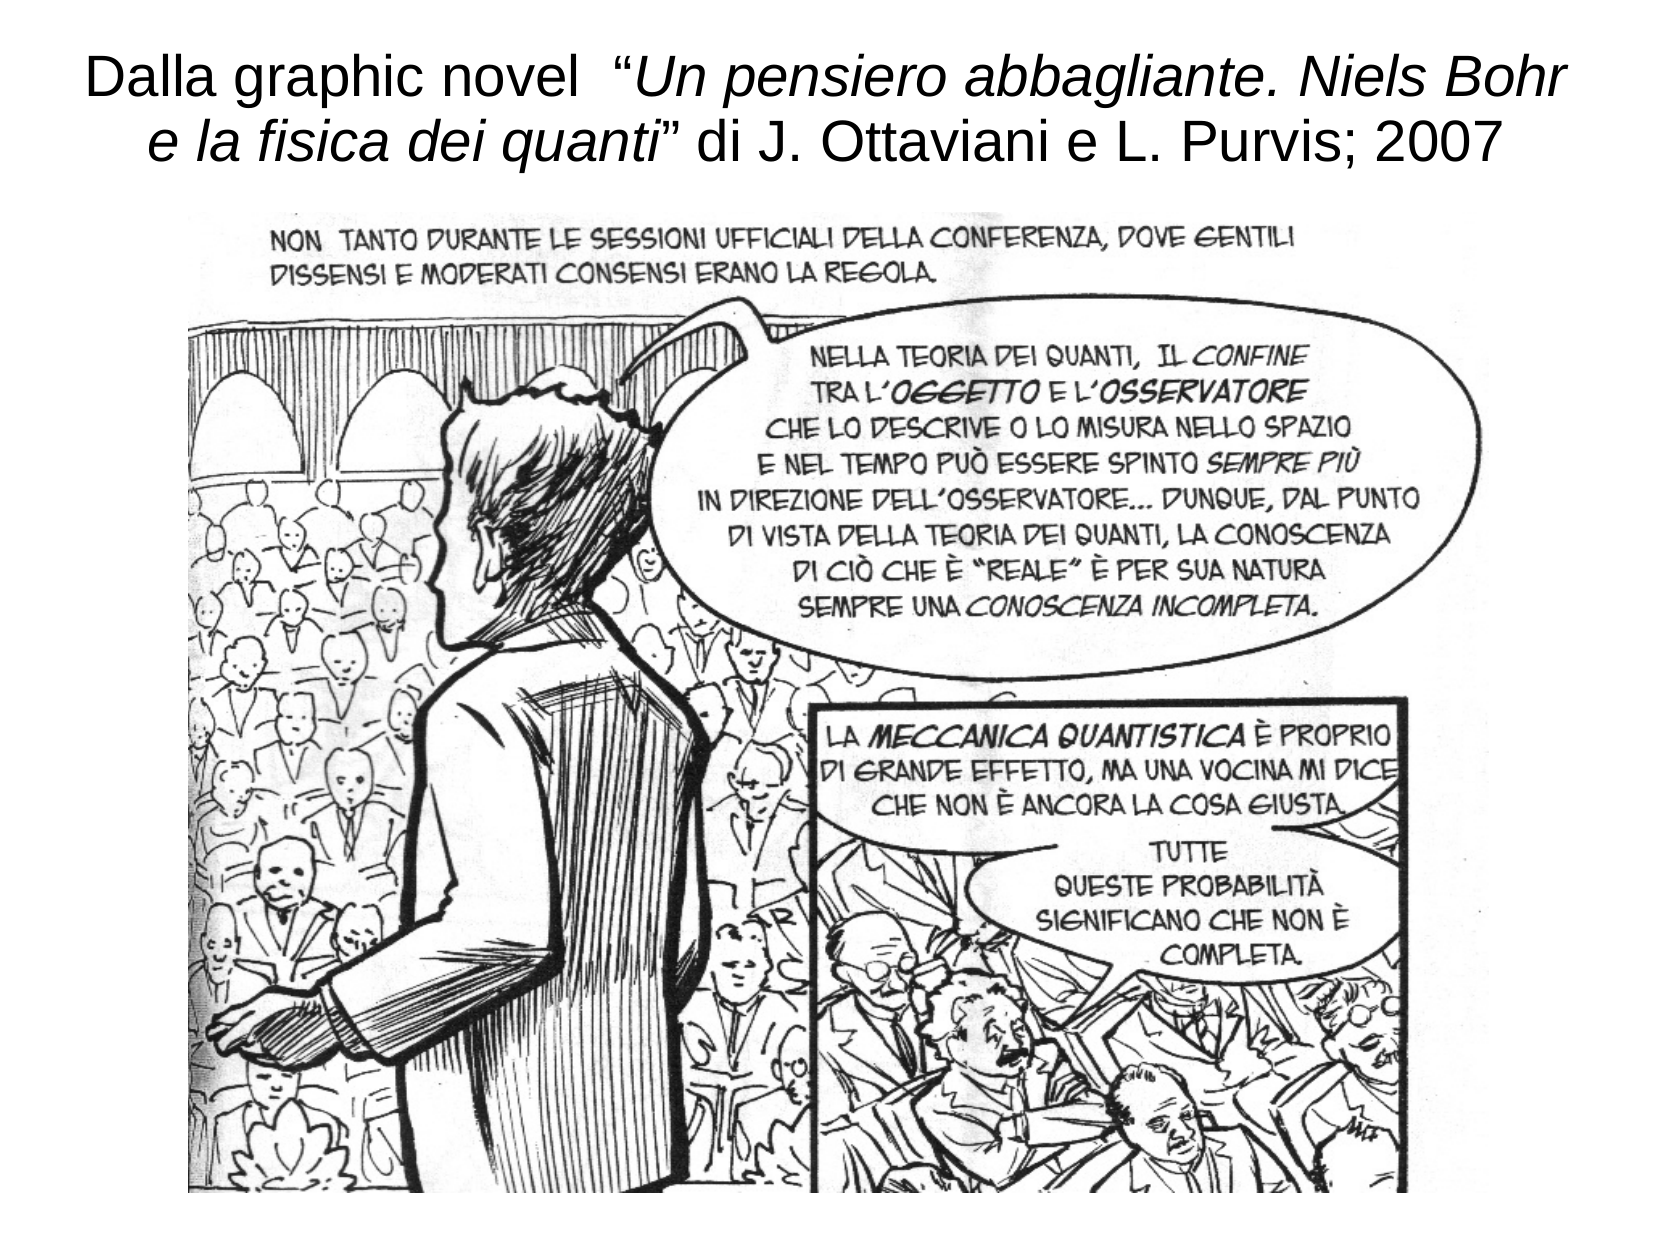

# Dalla graphic novel “Un pensiero abbagliante. Niels Bohr e la fisica dei quanti” di J. Ottaviani e L. Purvis; 2007